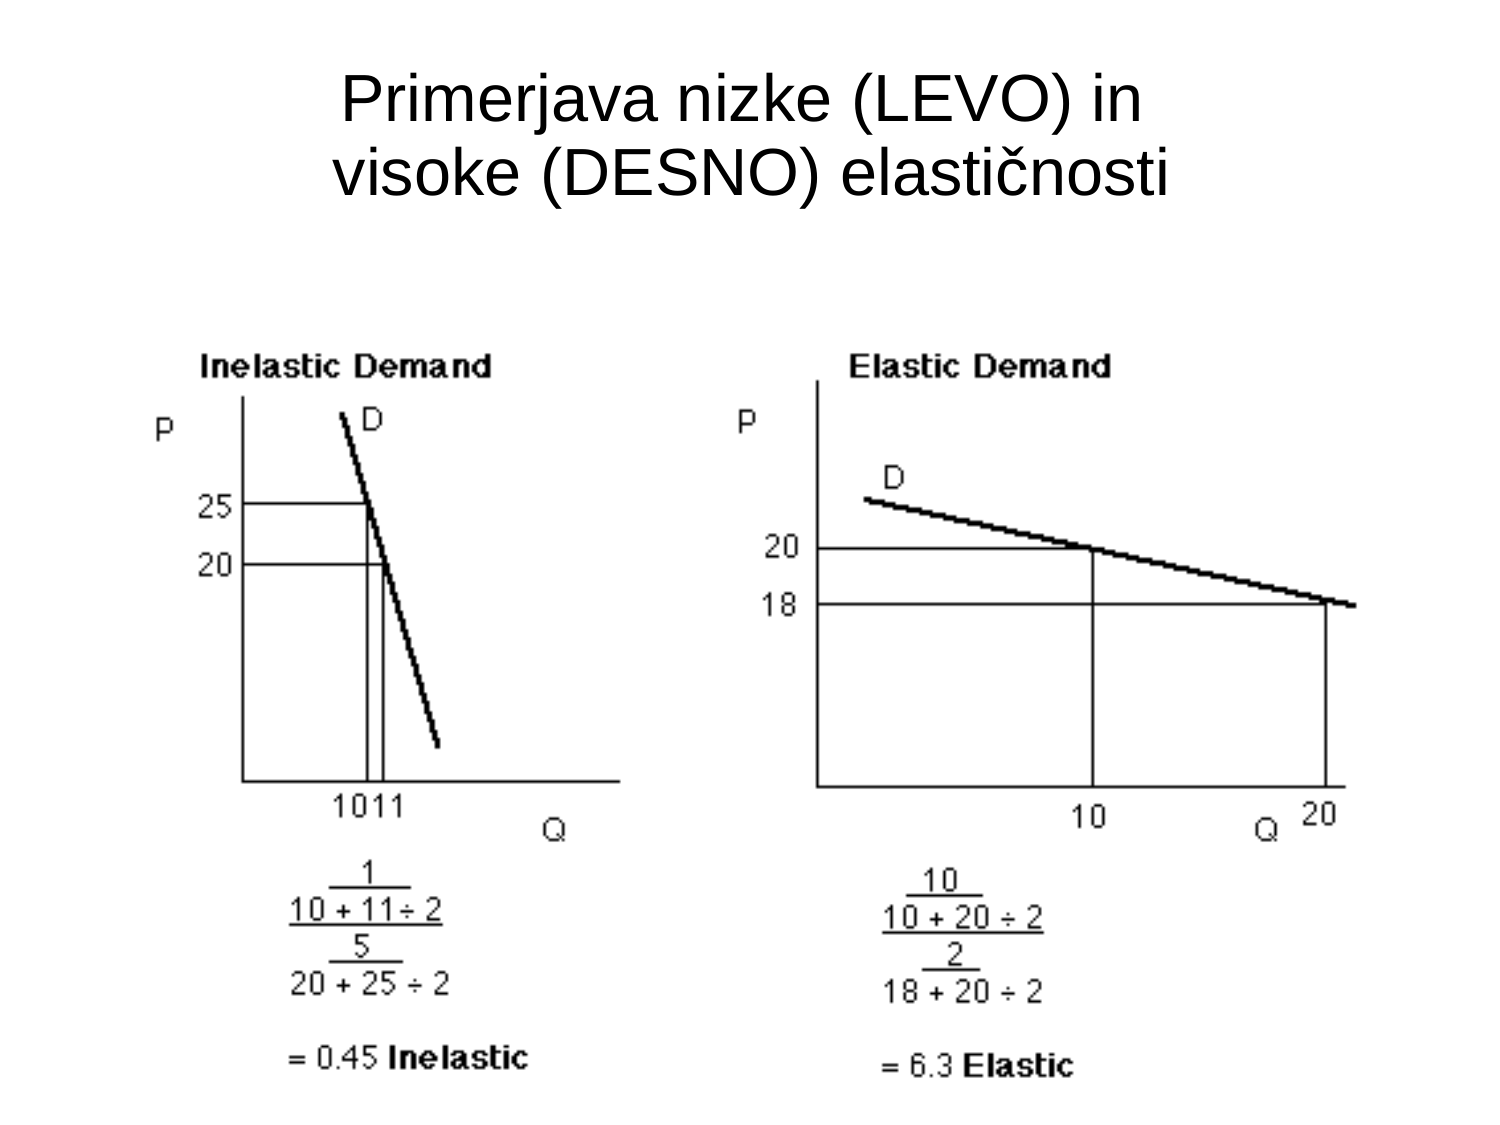

# Primerjava nizke (LEVO) in visoke (DESNO) elastičnosti